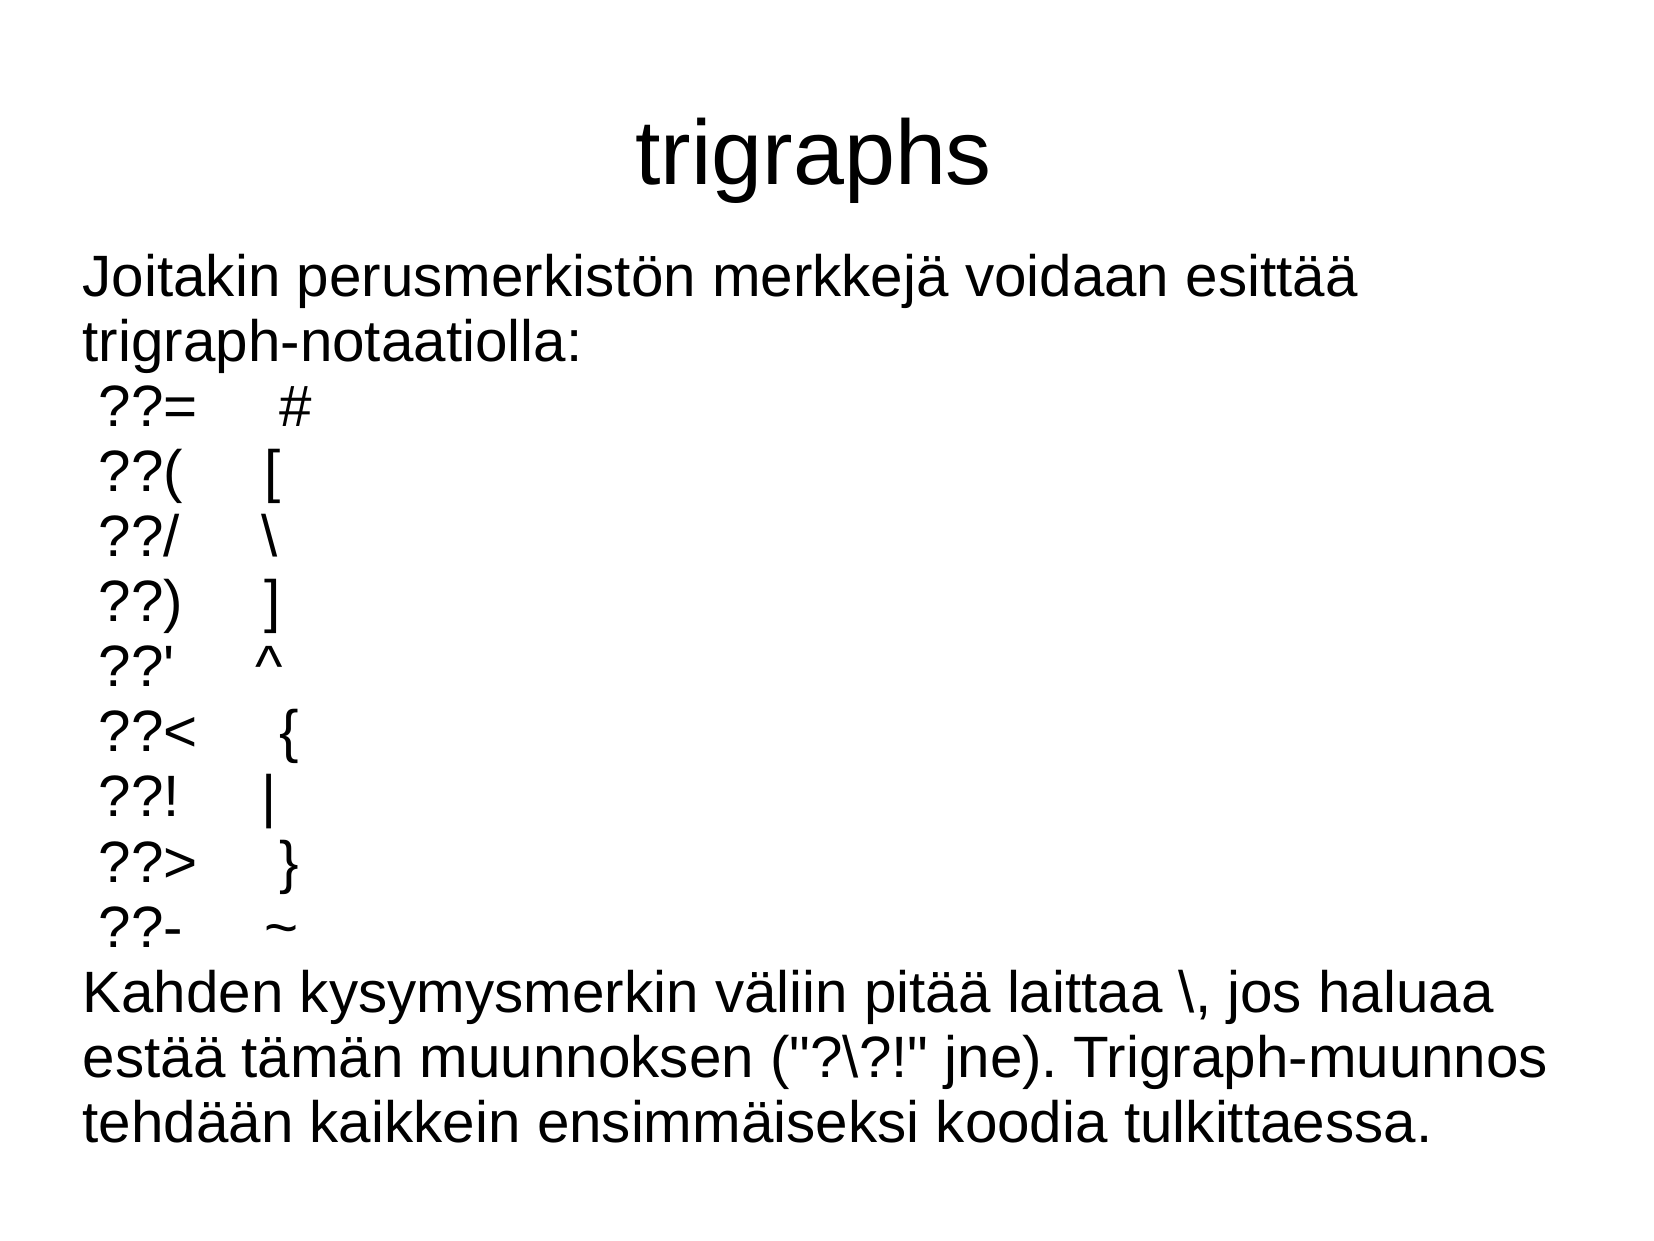

# trigraphs
Joitakin perusmerkistön merkkejä voidaan esittää
trigraph-notaatiolla:
 ??= #
 ??( [
 ??/ \
 ??) ]
 ??' ^
 ??< {
 ??! |
 ??> }
 ??- ~
Kahden kysymysmerkin väliin pitää laittaa \, jos haluaa estää tämän muunnoksen ("?\?!" jne). Trigraph-muunnos tehdään kaikkein ensimmäiseksi koodia tulkittaessa.